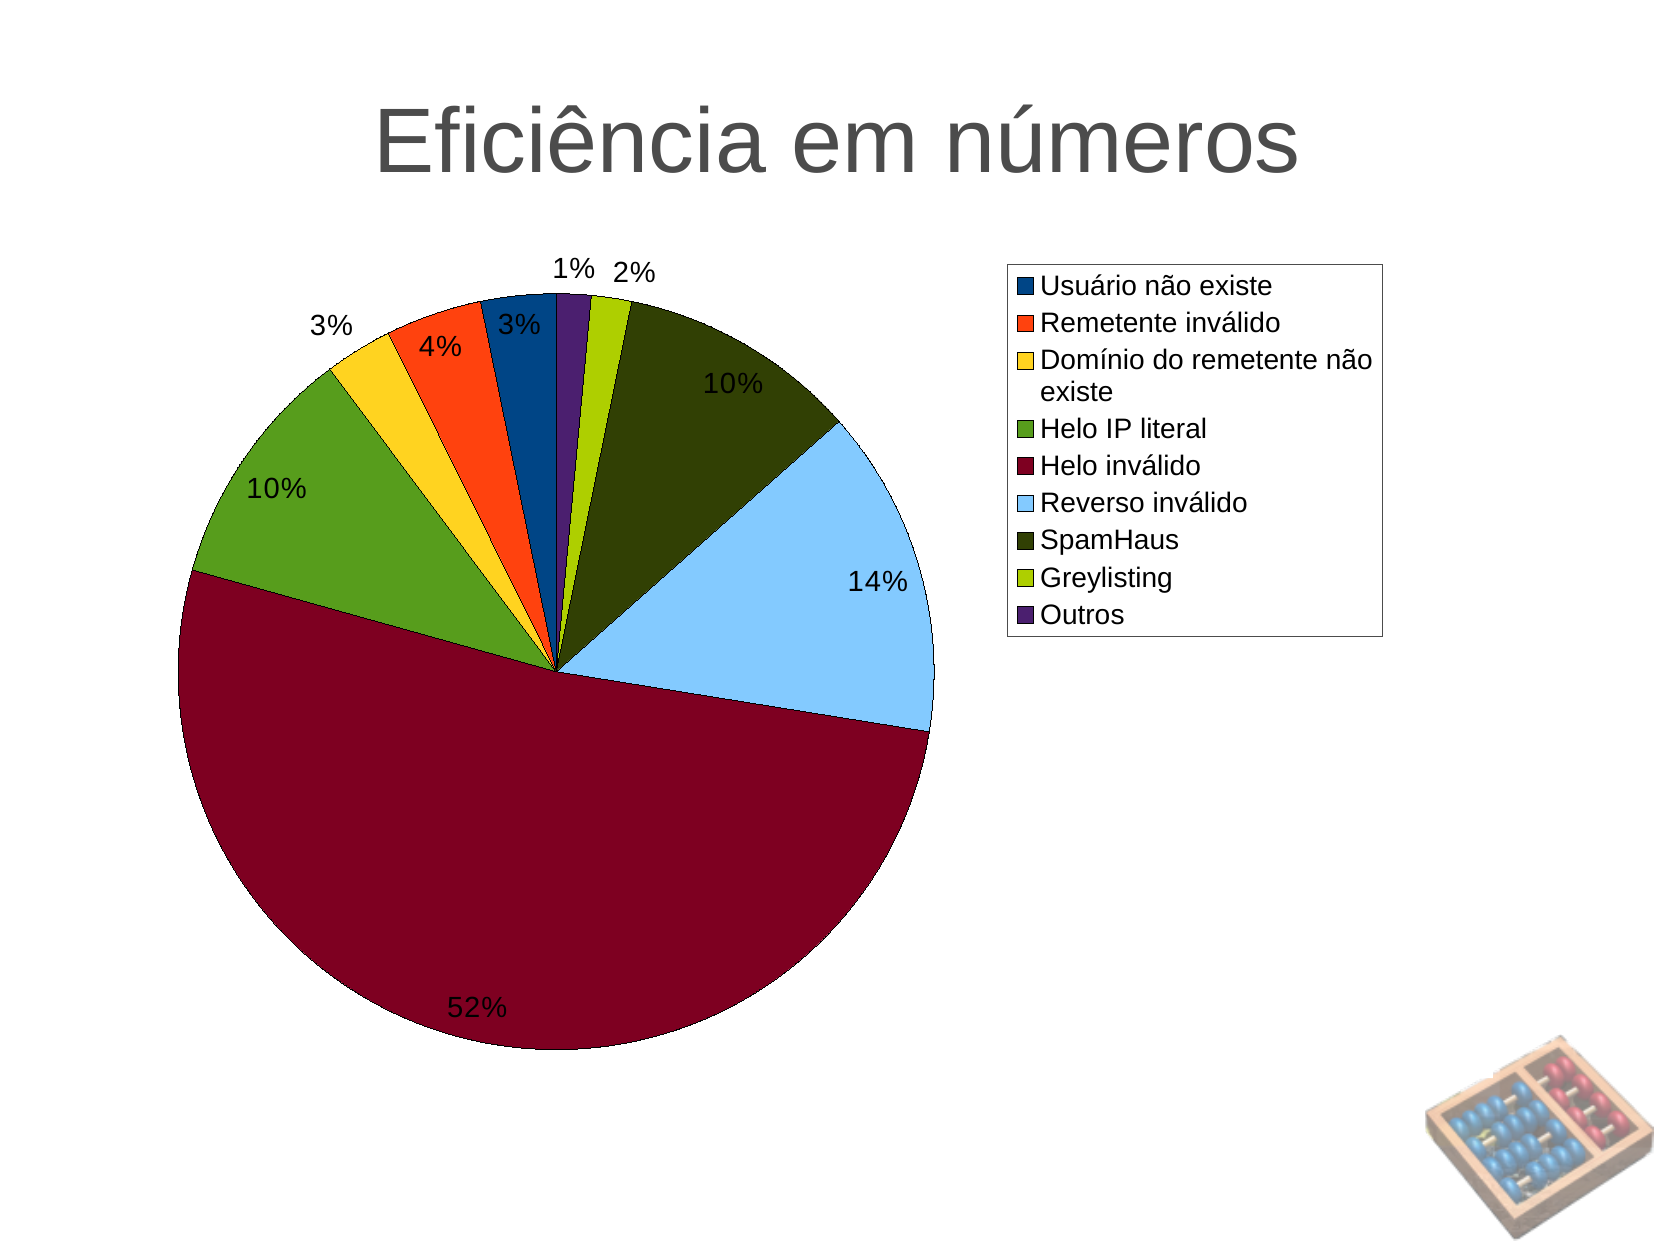

# Eficiência em números
### Chart
| Category | Column B |
|---|---|
| Usuário não existe | 7019.0 |
| Remetente inválido | 9016.0 |
| Domínio do remetente não existe | 6355.0 |
| Helo IP literal | 22883.0 |
| Helo inválido | 113520.0 |
| Reverso inválido | 30852.0 |
| SpamHaus | 22495.0 |
| Greylisting | 3777.0 |
| Outros | 3251.0 |